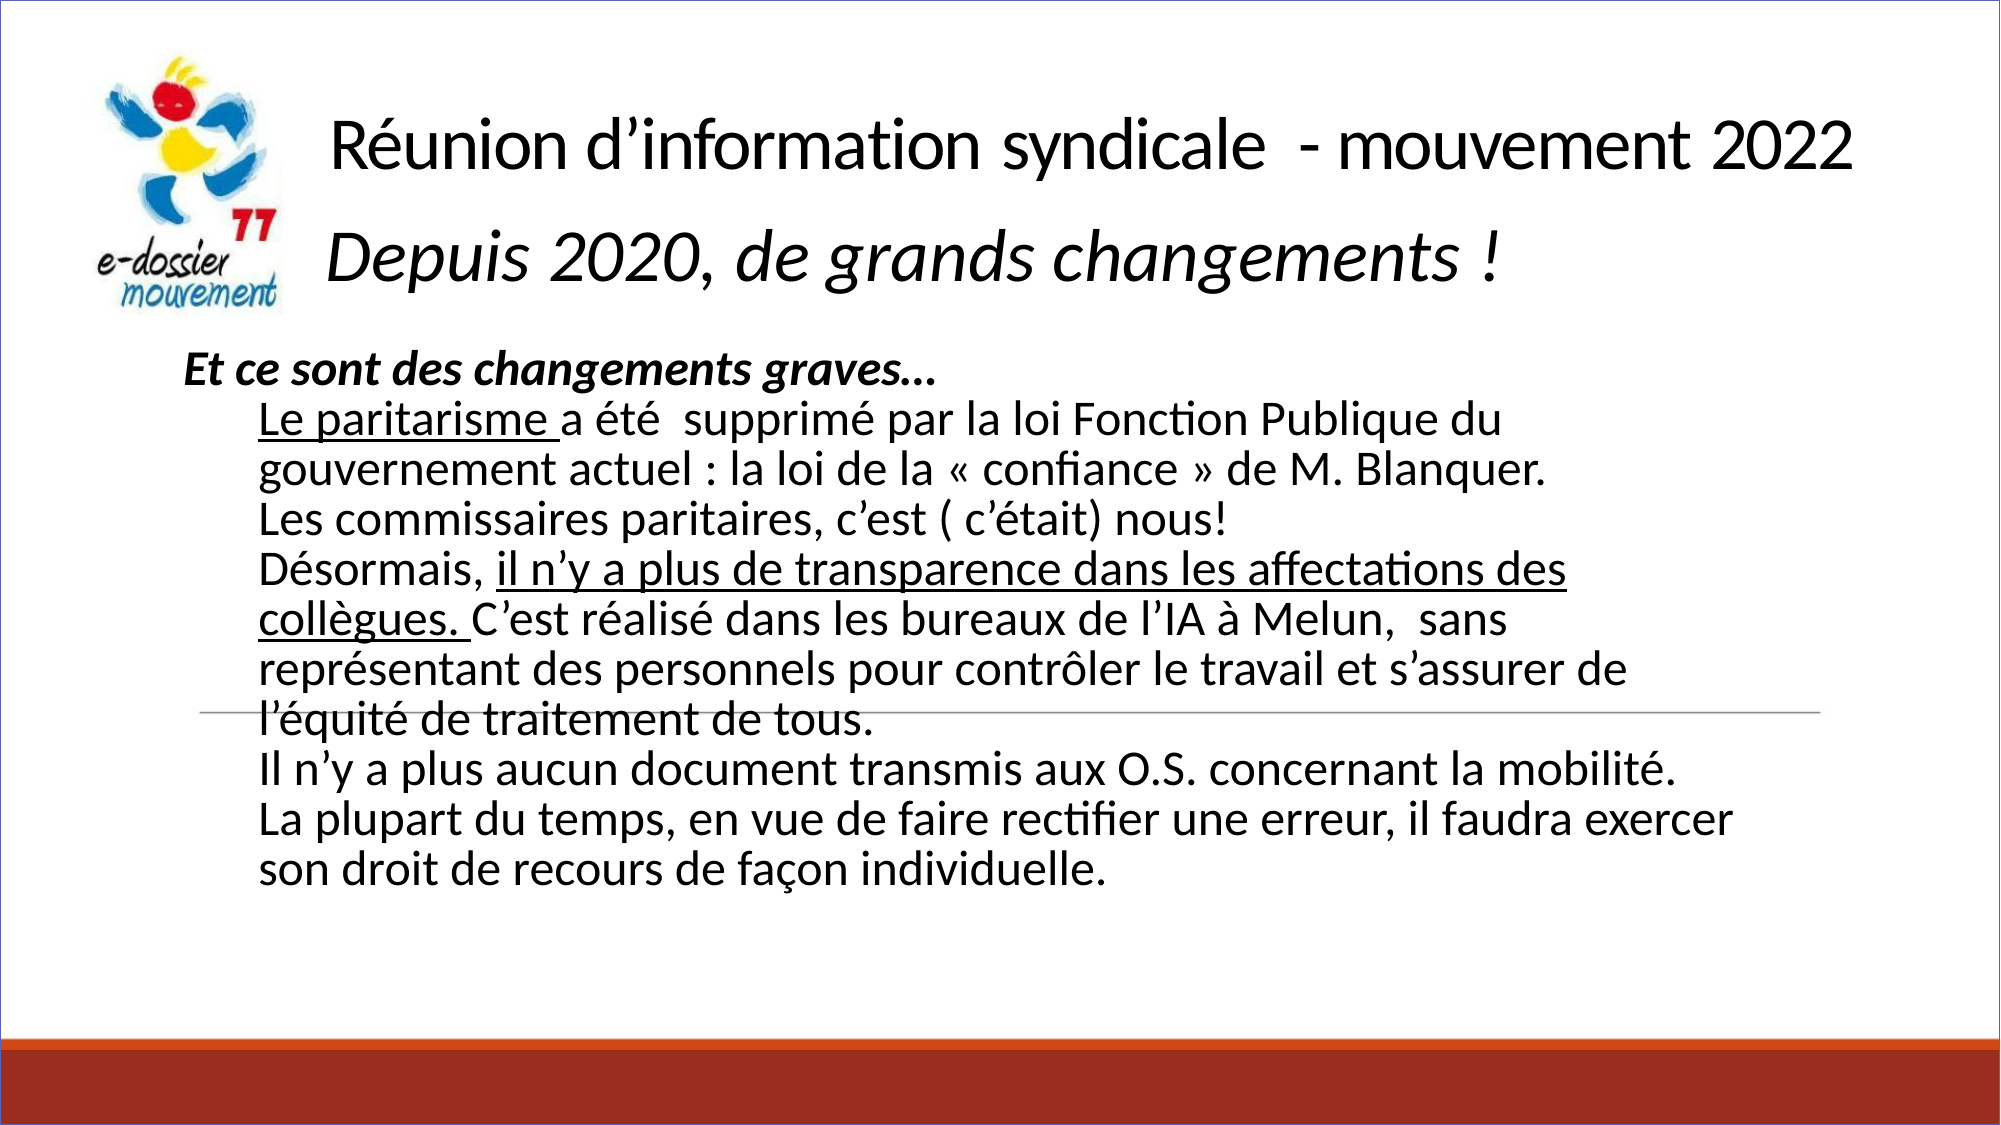

R
é
u
n
i
o
n
d
’
i
n
f
o
r
m
a
t
i
o
n
s
y
n
d
i
c
a
l
e
-
m
o
u
v
e
m
e
n
t
2
0
2
2
 Depuis 2020, de grands changements !
Et ce sont des changements graves…
Le paritarisme a été supprimé par la loi Fonction Publique du gouvernement actuel : la loi de la « confiance » de M. Blanquer.
Les commissaires paritaires, c’est ( c’était) nous!
Désormais, il n’y a plus de transparence dans les affectations des collègues. C’est réalisé dans les bureaux de l’IA à Melun, sans représentant des personnels pour contrôler le travail et s’assurer de l’équité de traitement de tous.
Il n’y a plus aucun document transmis aux O.S. concernant la mobilité.
La plupart du temps, en vue de faire rectifier une erreur, il faudra exercer son droit de recours de façon individuelle.